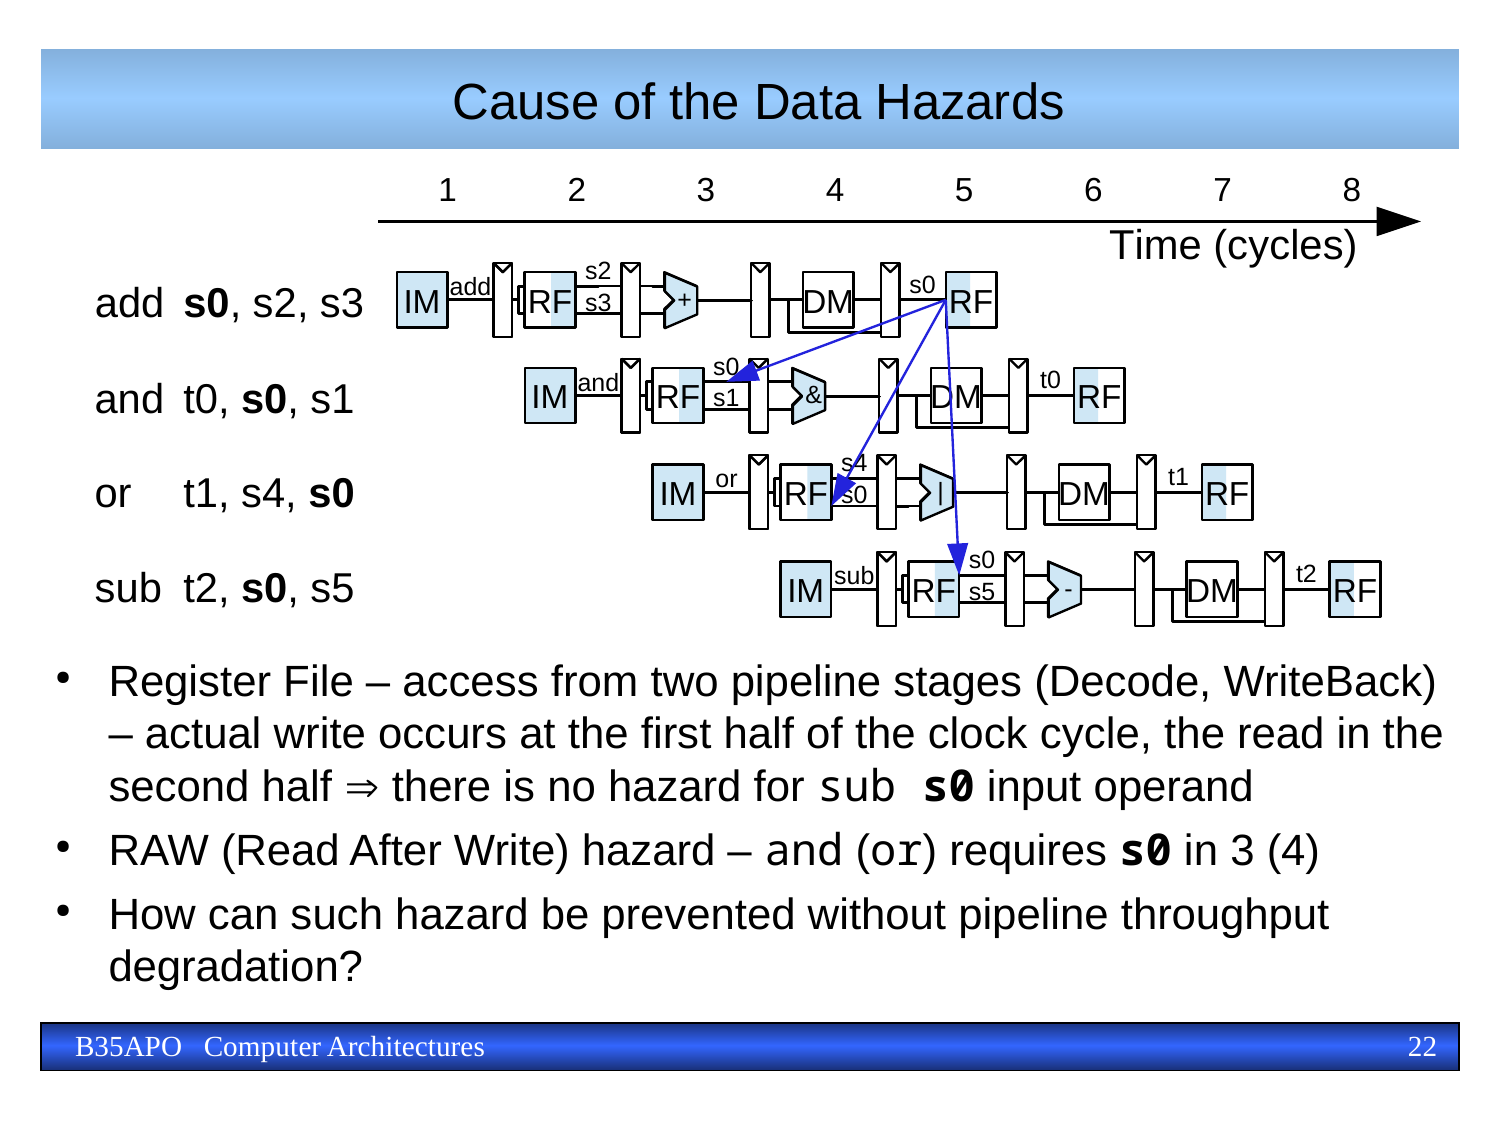

Cause of the Data Hazards
1
2
3
4
5
6
7
8
Time (cycles)
s2
s0
add	s0, s2, s3
add
IM
RF
DM
RF
+
s3
s0
t0
and
IM
RF
DM
RF
and	t0, s0, s1
&
s1
s4
t1
or
or	t1, s4, s0
IM
RF
DM
RF
|
s0
s0
t2
sub
sub	t2, s0, s5
IM
RF
DM
RF
-
s5
# Register File – access from two pipeline stages (Decode, WriteBack) – actual write occurs at the first half of the clock cycle, the read in the second half ⇒ there is no hazard for sub s0 input operand
RAW (Read After Write) hazard – and (or) requires s0 in 3 (4)
How can such hazard be prevented without pipeline throughput degradation?
B35APO Computer Architectures
22